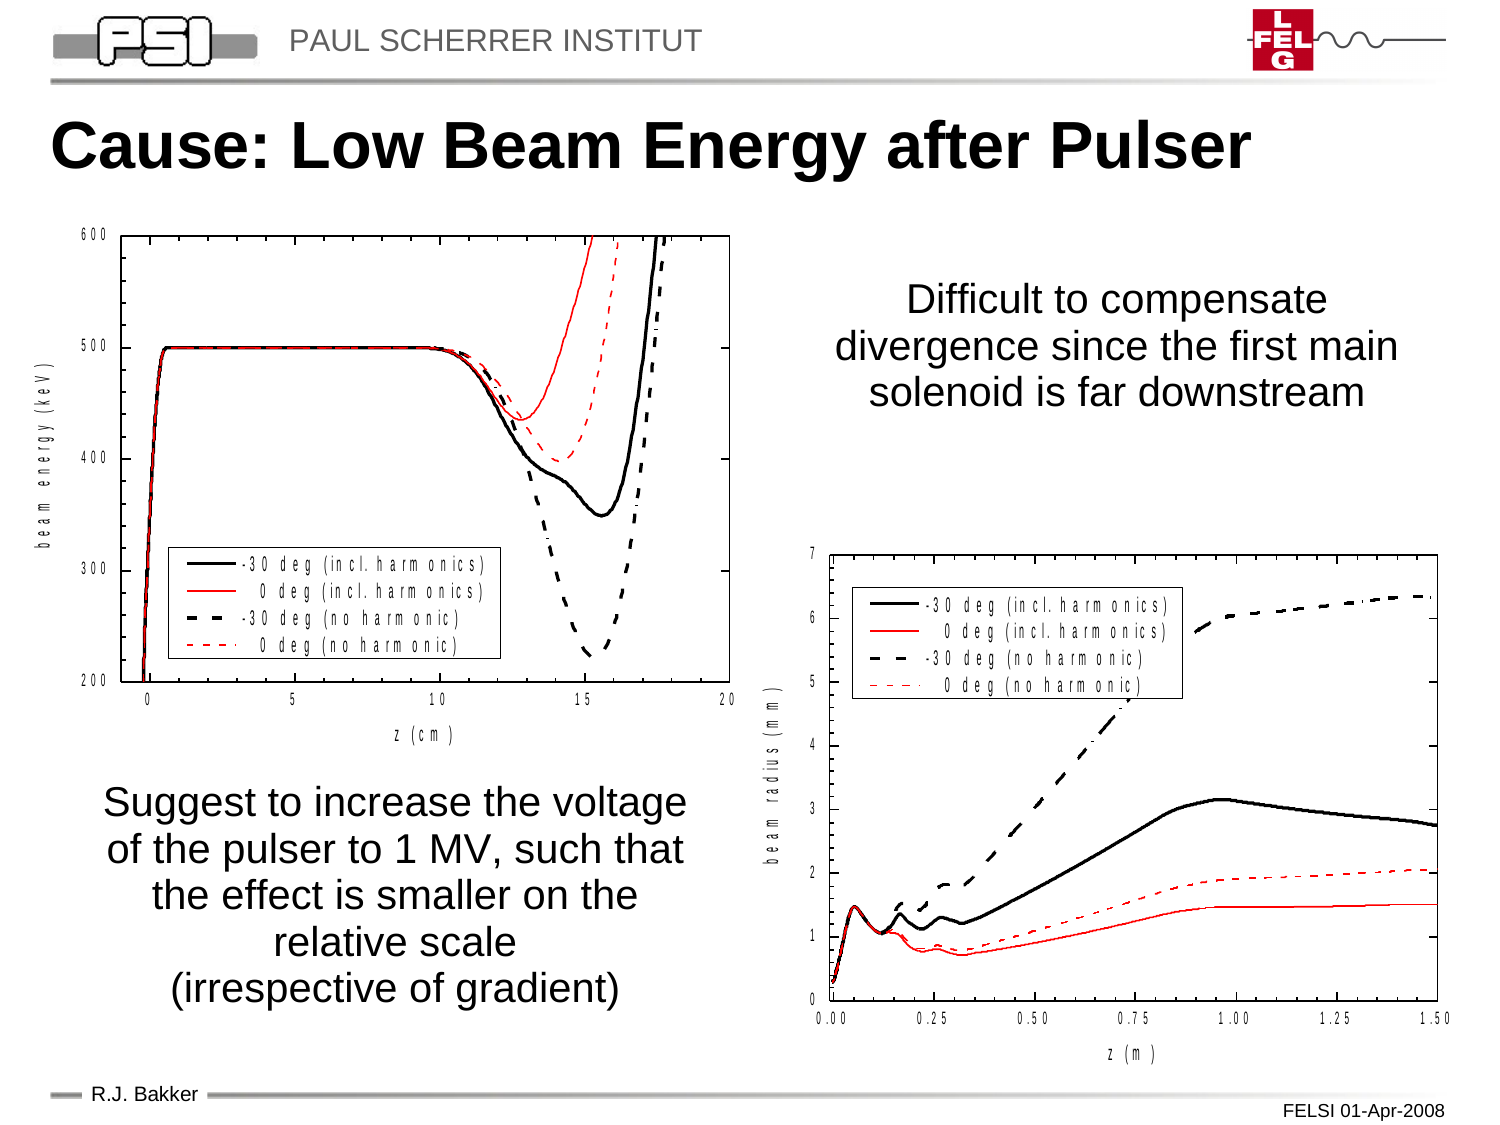

# Cause: Low Beam Energy after Pulser
Difficult to compensate divergence since the first main solenoid is far downstream
Suggest to increase the voltage of the pulser to 1 MV, such that the effect is smaller on the relative scale
(irrespective of gradient)